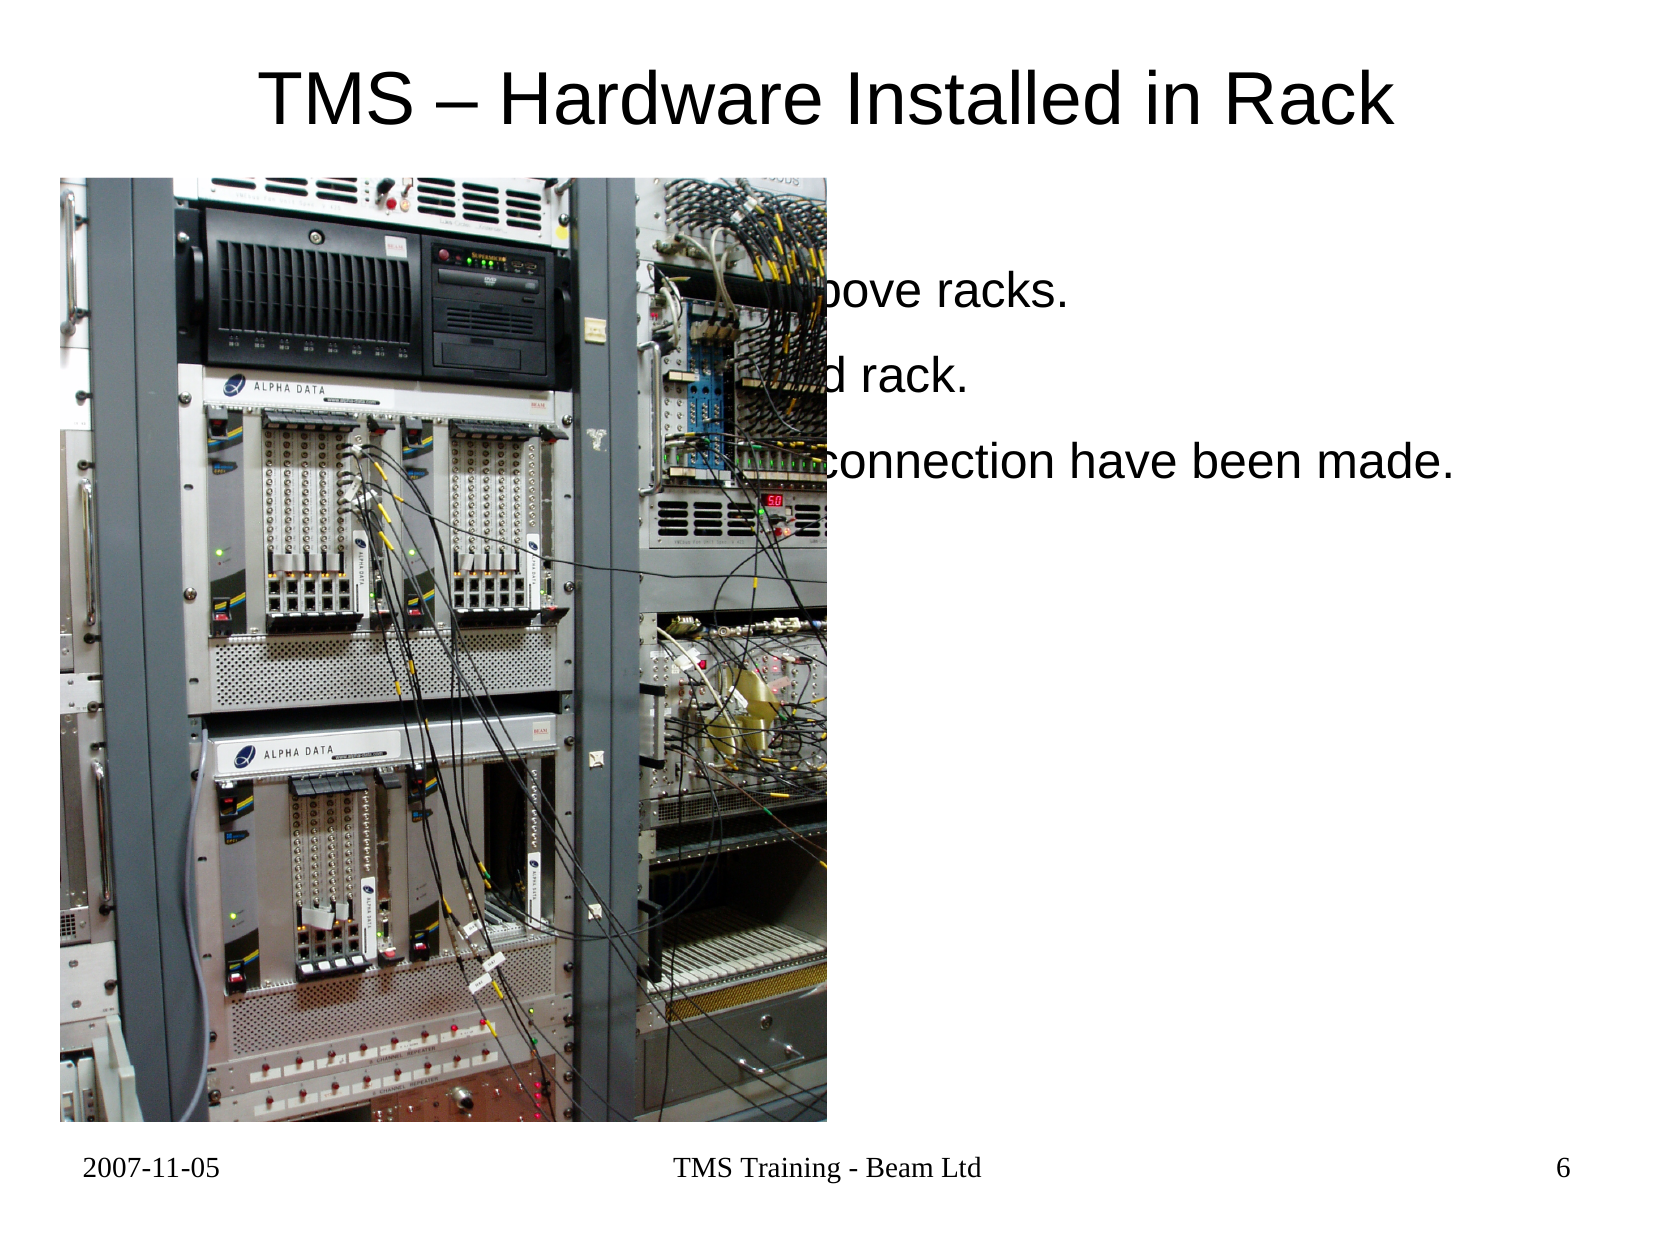

# TMS – Hardware Installed in Rack
TMS System in rack at CERN
System Controller is black unit above racks.
Network switch is installed behind rack.
Only a few timing and analogue connection have been made.
6